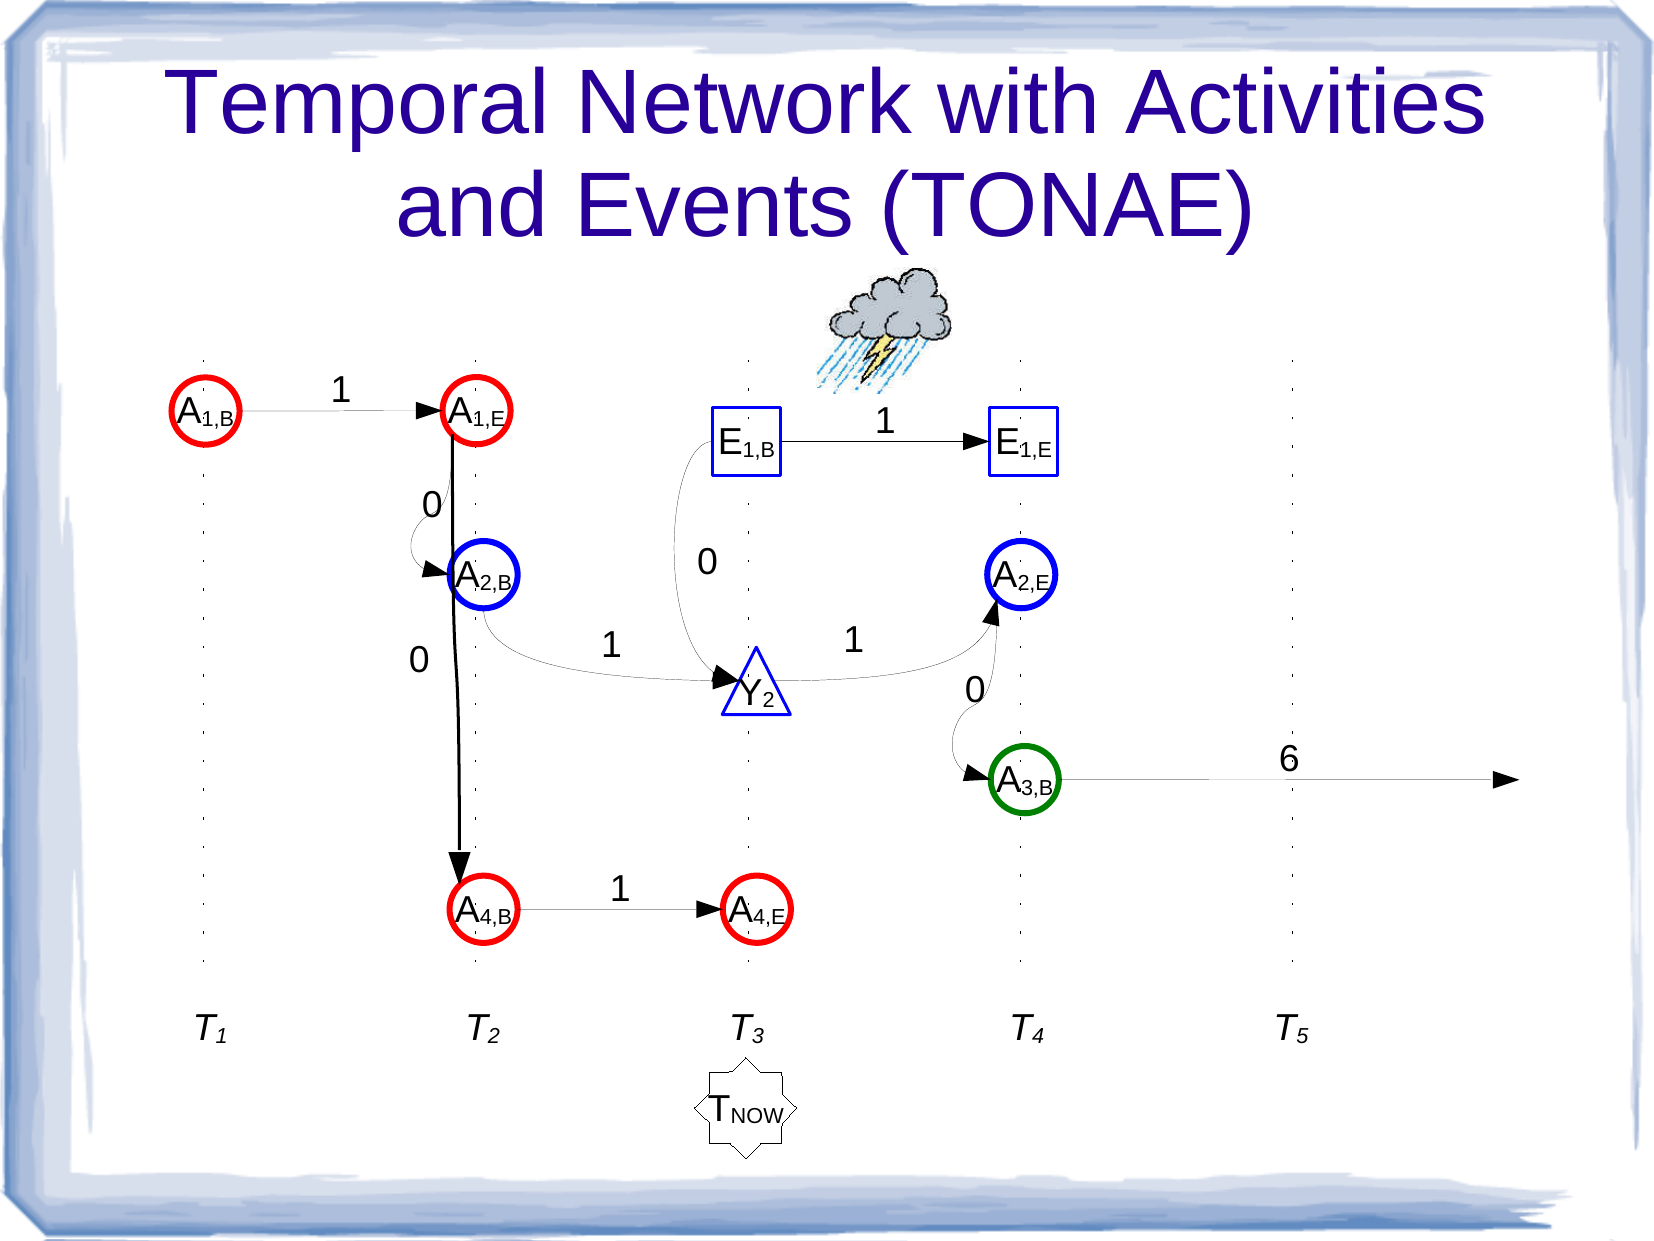

# Temporal Network with Activities and Events (TONAE)
A1,E
A1,B
E1,B
E1,E
A2,E
A2,B
Y2
A3,B
A4,E
A4,B
T1
T2
T3
T4
T5
TNOW